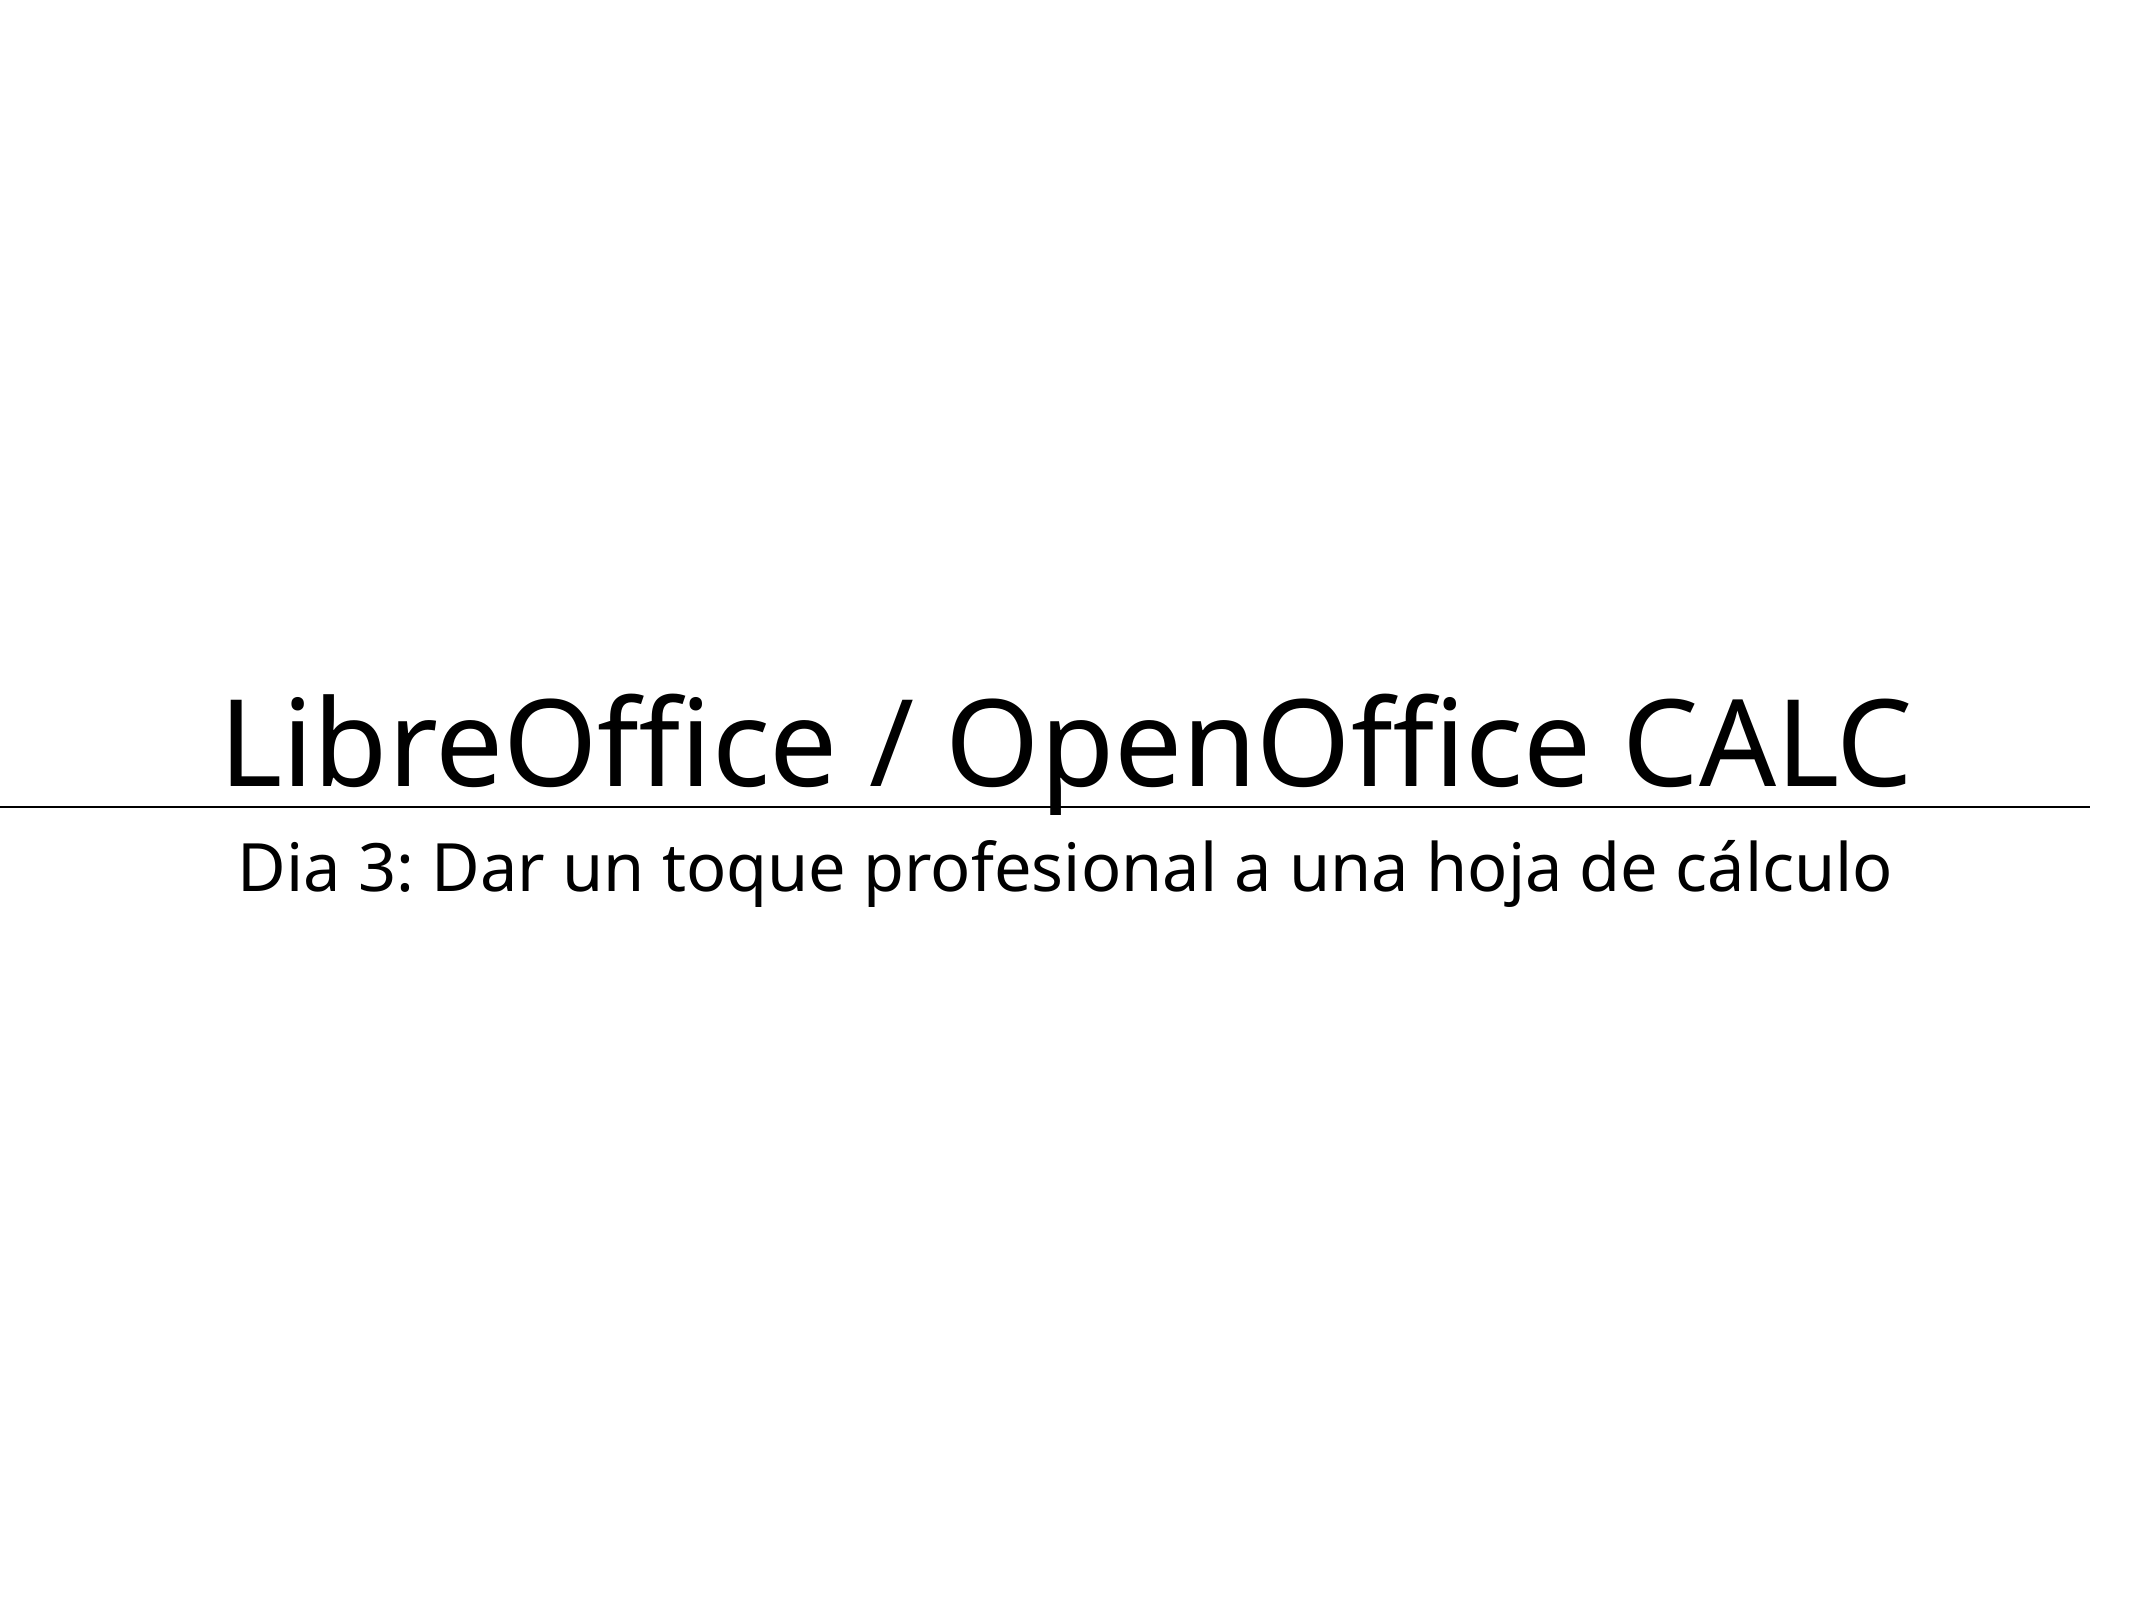

# LibreOffice / OpenOffice CALC
Dia 3: Dar un toque profesional a una hoja de cálculo